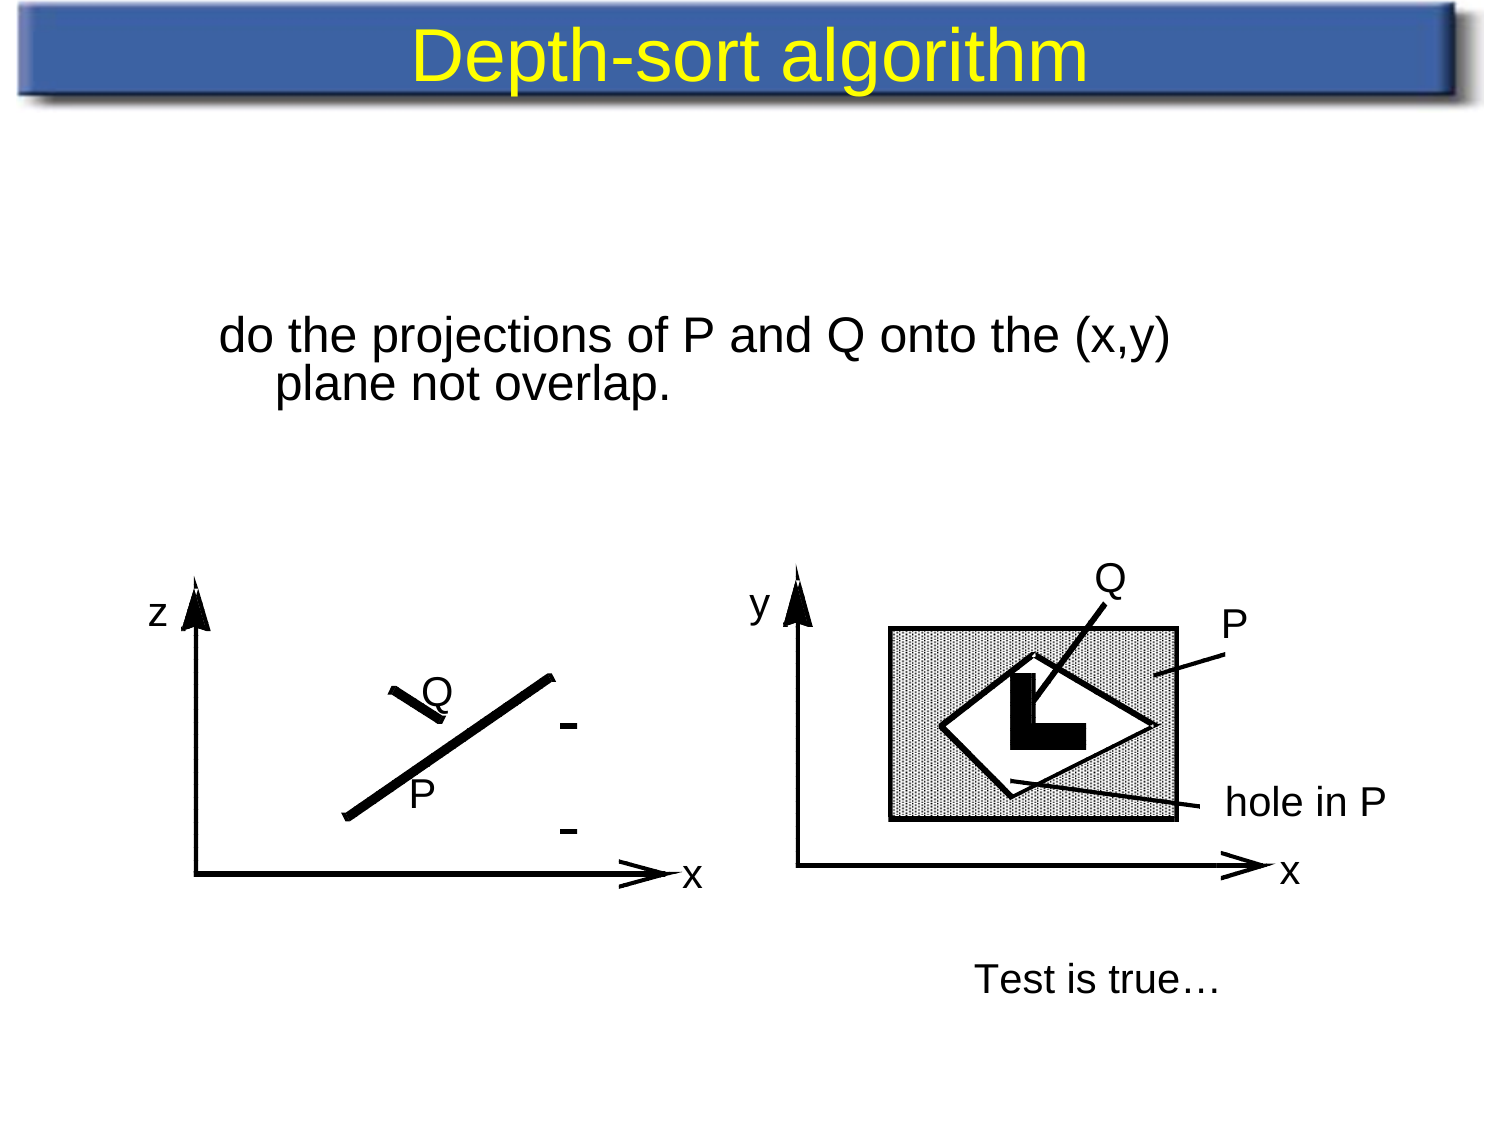

# Depth-sort algorithm
do the projections of P and Q onto the (x,y) plane not overlap.
Q
y
z
P
Q
P
hole in P
x
x
Test is true…